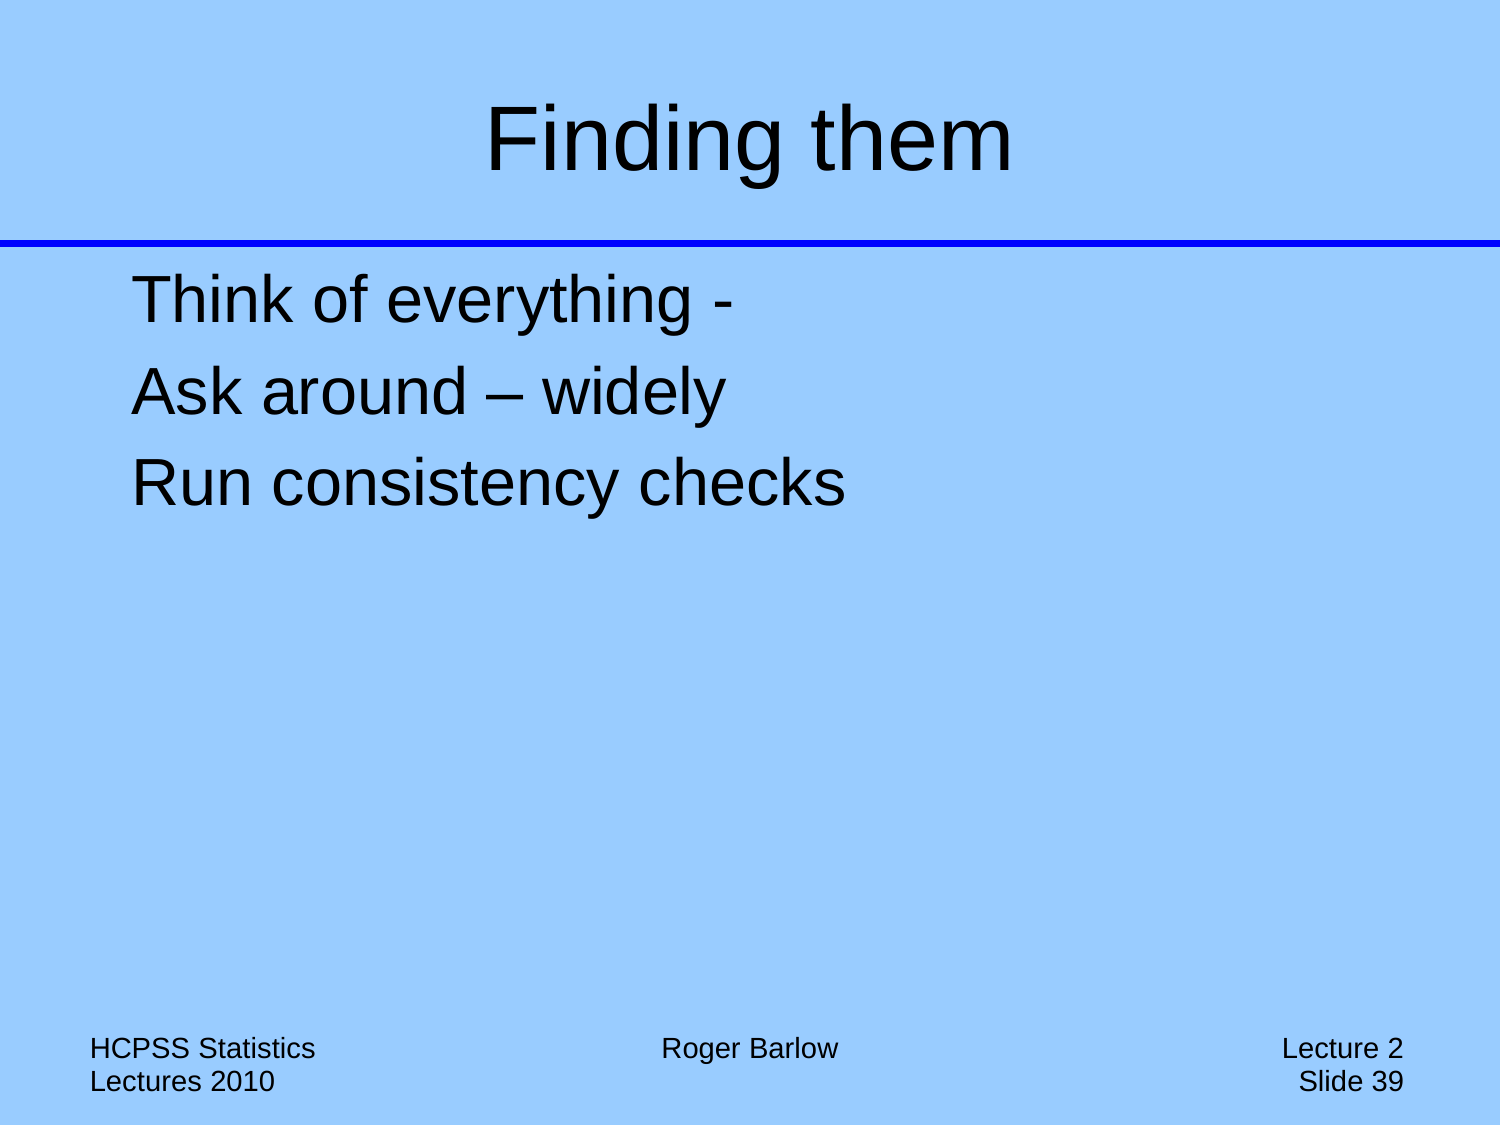

# Finding them
Think of everything -
Ask around – widely
Run consistency checks
39